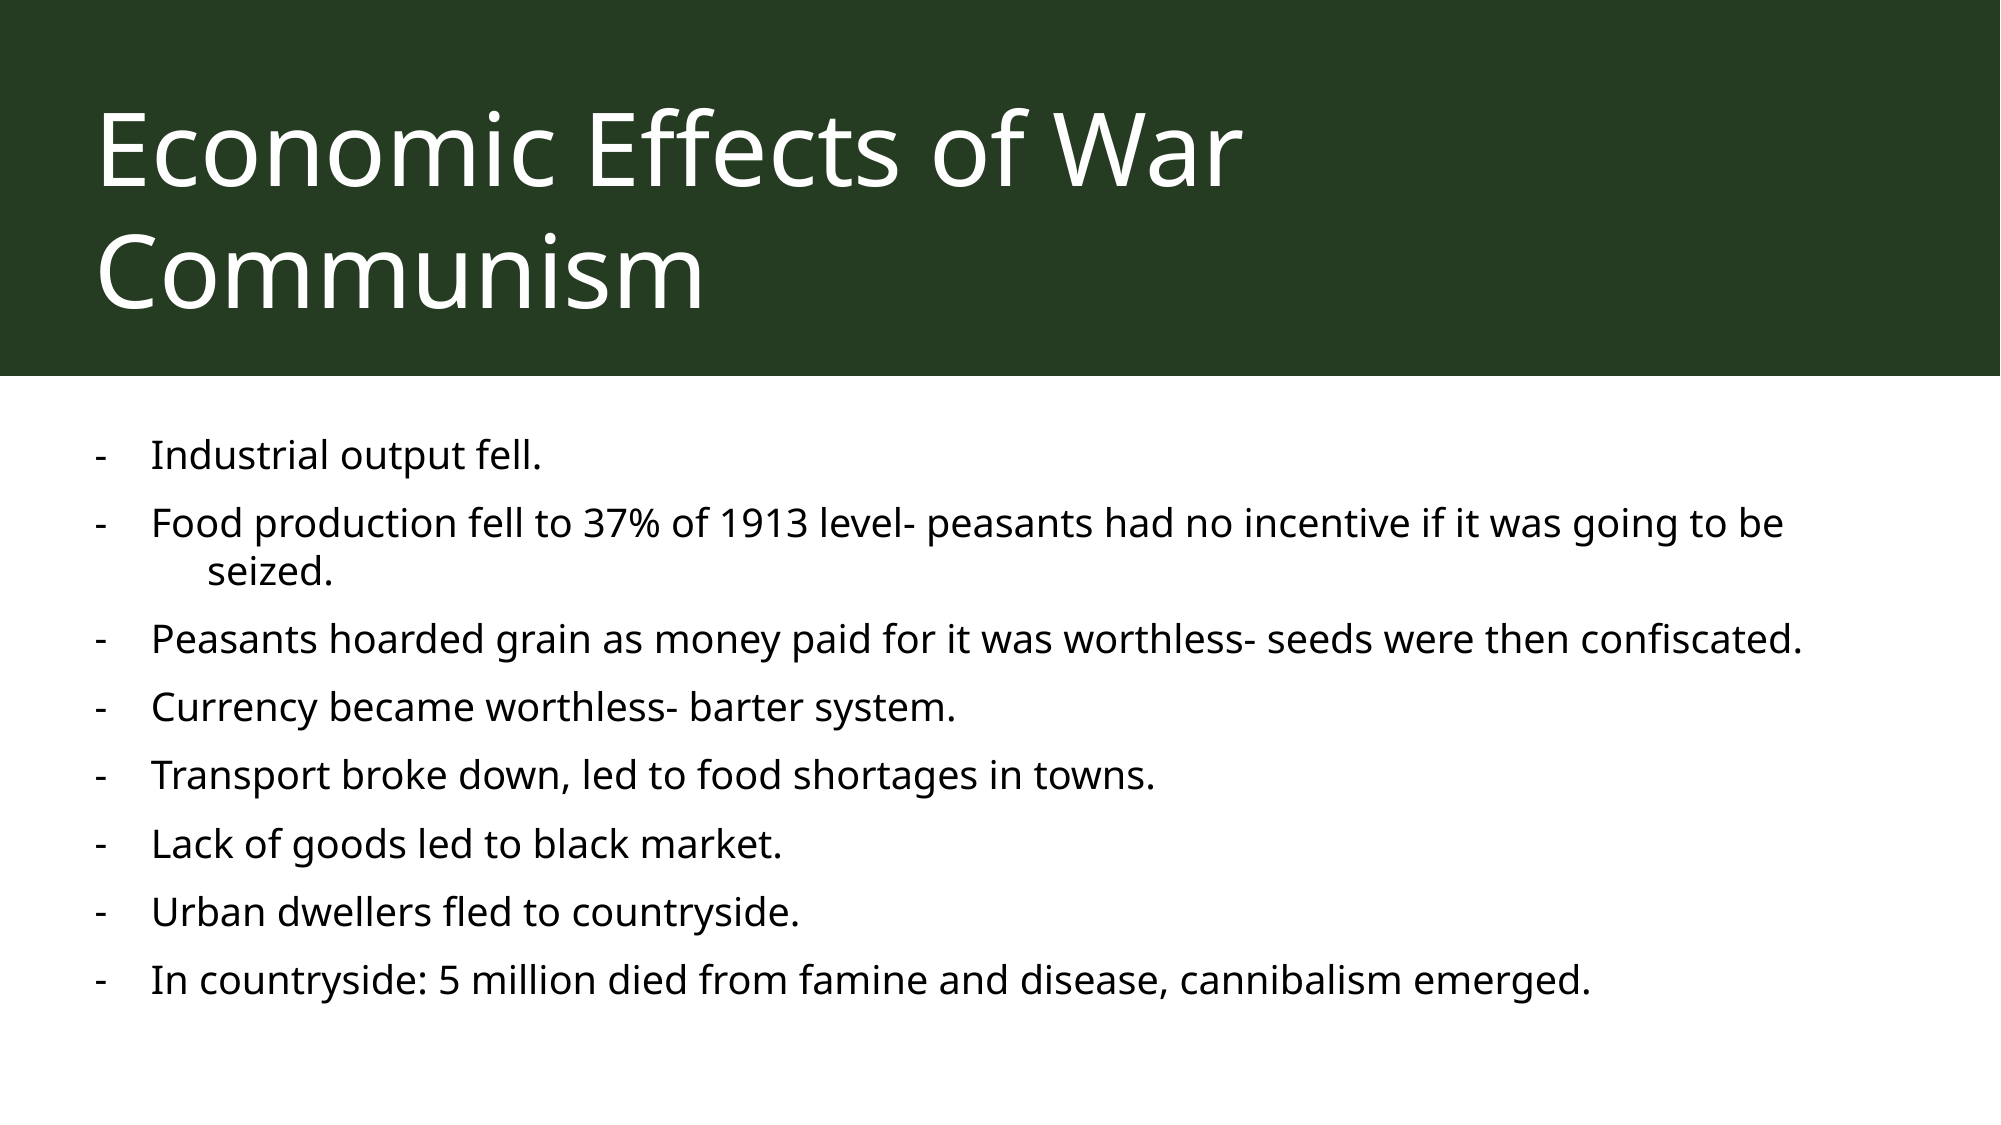

# Economic Effects of War Communism
Industrial output fell.
Food production fell to 37% of 1913 level- peasants had no incentive if it was going to be seized.
Peasants hoarded grain as money paid for it was worthless- seeds were then confiscated.
Currency became worthless- barter system.
Transport broke down, led to food shortages in towns.
Lack of goods led to black market.
Urban dwellers fled to countryside.
In countryside: 5 million died from famine and disease, cannibalism emerged.